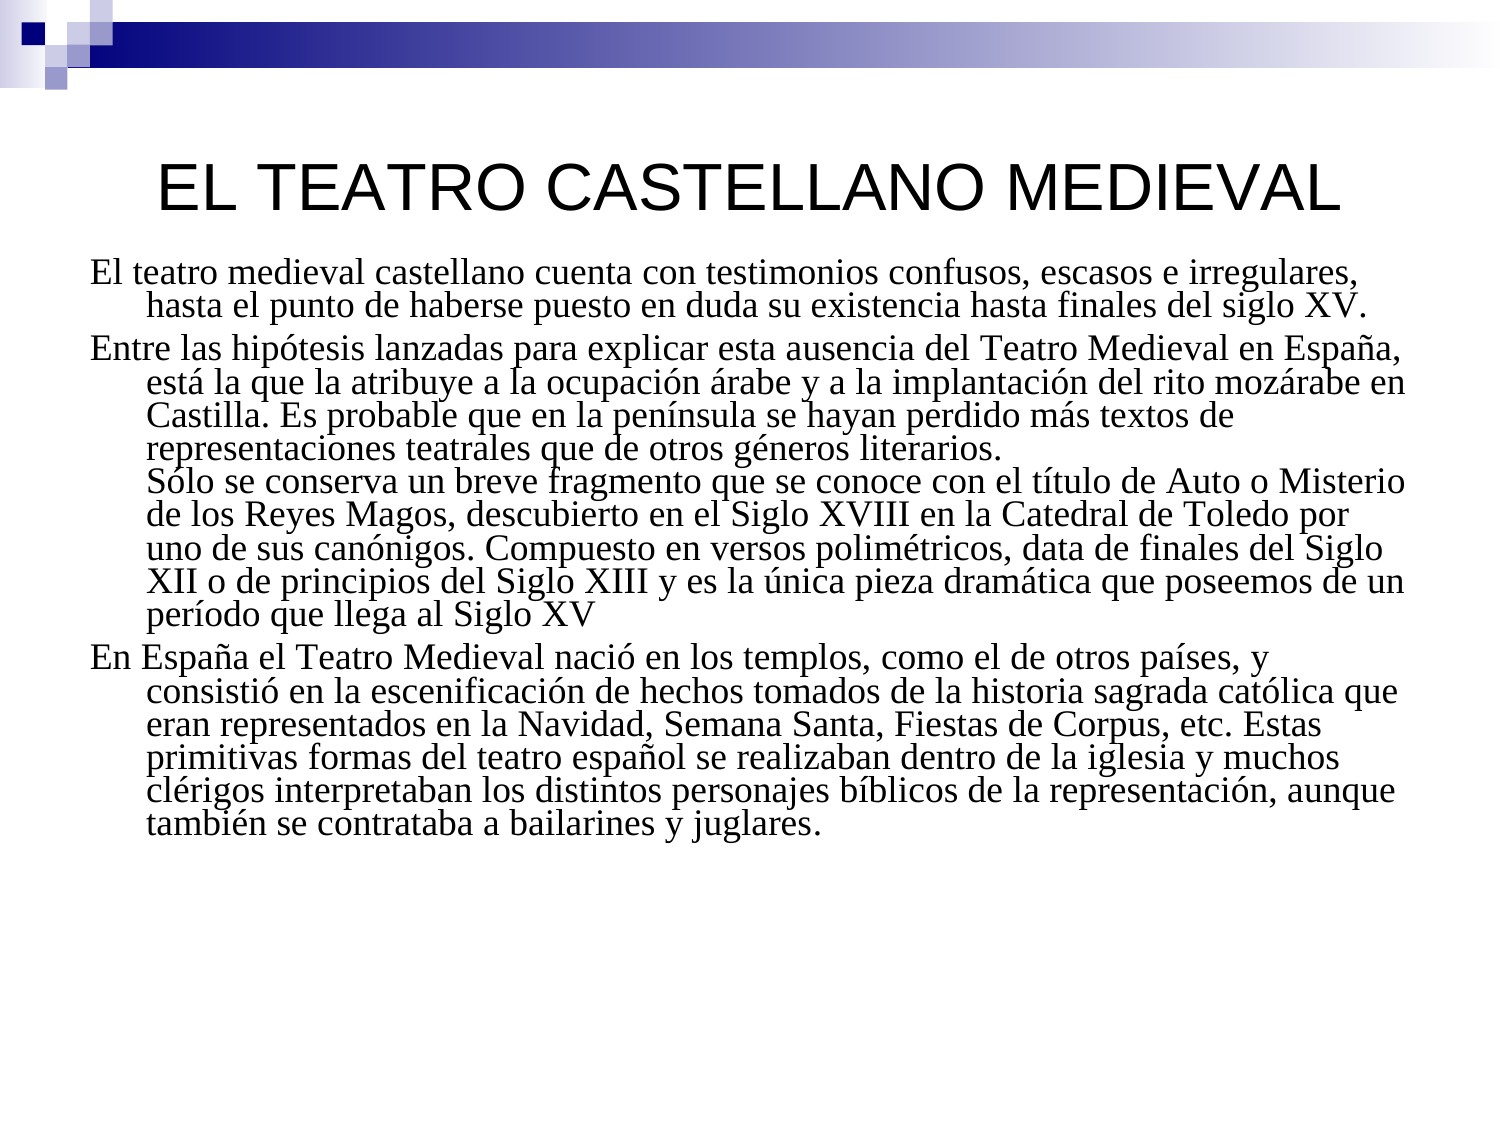

# EL TEATRO CASTELLANO MEDIEVAL
El teatro medieval castellano cuenta con testimonios confusos, escasos e irregulares, hasta el punto de haberse puesto en duda su existencia hasta finales del siglo XV.
Entre las hipótesis lanzadas para explicar esta ausencia del Teatro Medieval en España, está la que la atribuye a la ocupación árabe y a la implantación del rito mozárabe en Castilla. Es probable que en la península se hayan perdido más textos de representaciones teatrales que de otros géneros literarios.
Sólo se conserva un breve fragmento que se conoce con el título de Auto o Misterio de los Reyes Magos, descubierto en el Siglo XVIII en la Catedral de Toledo por uno de sus canónigos. Compuesto en versos polimétricos, data de finales del Siglo XII o de principios del Siglo XIII y es la única pieza dramática que poseemos de un período que llega al Siglo XV
En España el Teatro Medieval nació en los templos, como el de otros países, y consistió en la escenificación de hechos tomados de la historia sagrada católica que eran representados en la Navidad, Semana Santa, Fiestas de Corpus, etc. Estas primitivas formas del teatro español se realizaban dentro de la iglesia y muchos clérigos interpretaban los distintos personajes bíblicos de la representación, aunque también se contrataba a bailarines y juglares.